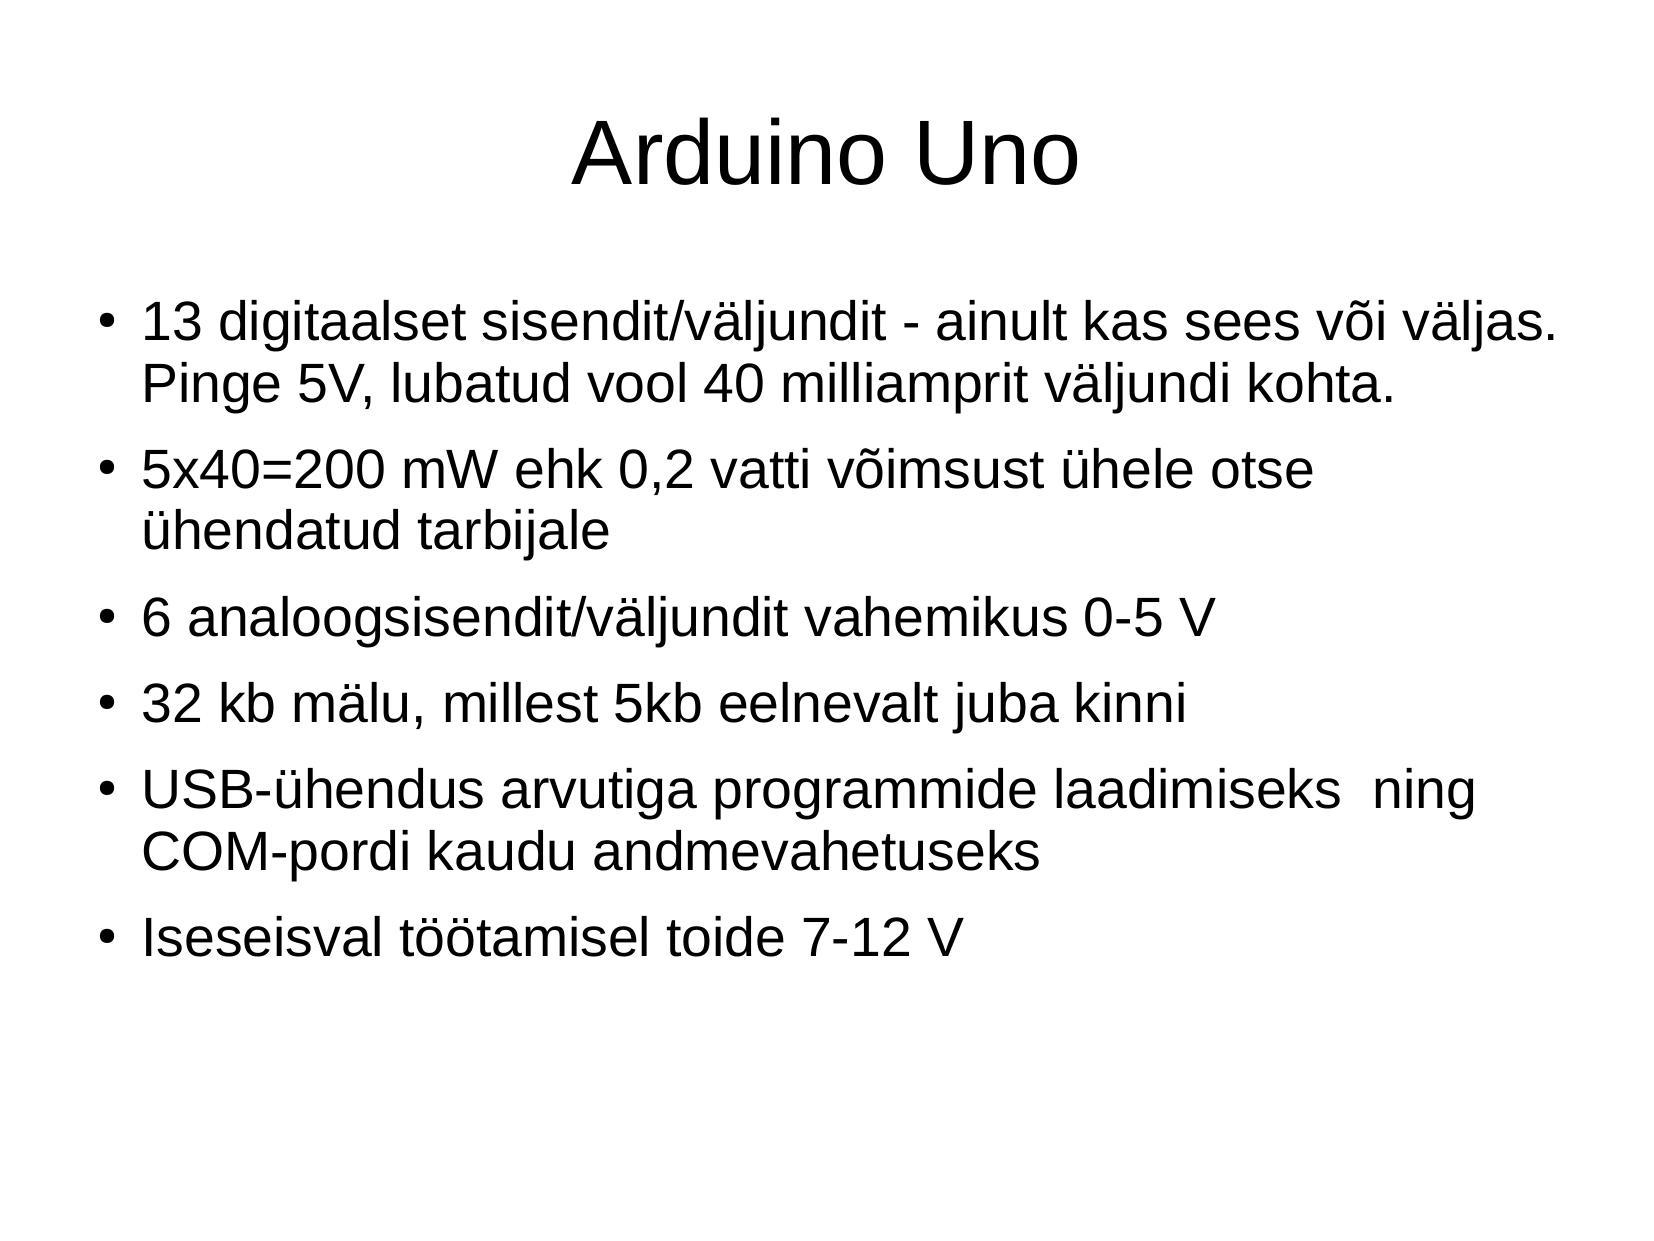

# Arduino Uno
13 digitaalset sisendit/väljundit - ainult kas sees või väljas. Pinge 5V, lubatud vool 40 milliamprit väljundi kohta.
5x40=200 mW ehk 0,2 vatti võimsust ühele otse ühendatud tarbijale
6 analoogsisendit/väljundit vahemikus 0-5 V
32 kb mälu, millest 5kb eelnevalt juba kinni
USB-ühendus arvutiga programmide laadimiseks ning COM-pordi kaudu andmevahetuseks
Iseseisval töötamisel toide 7-12 V